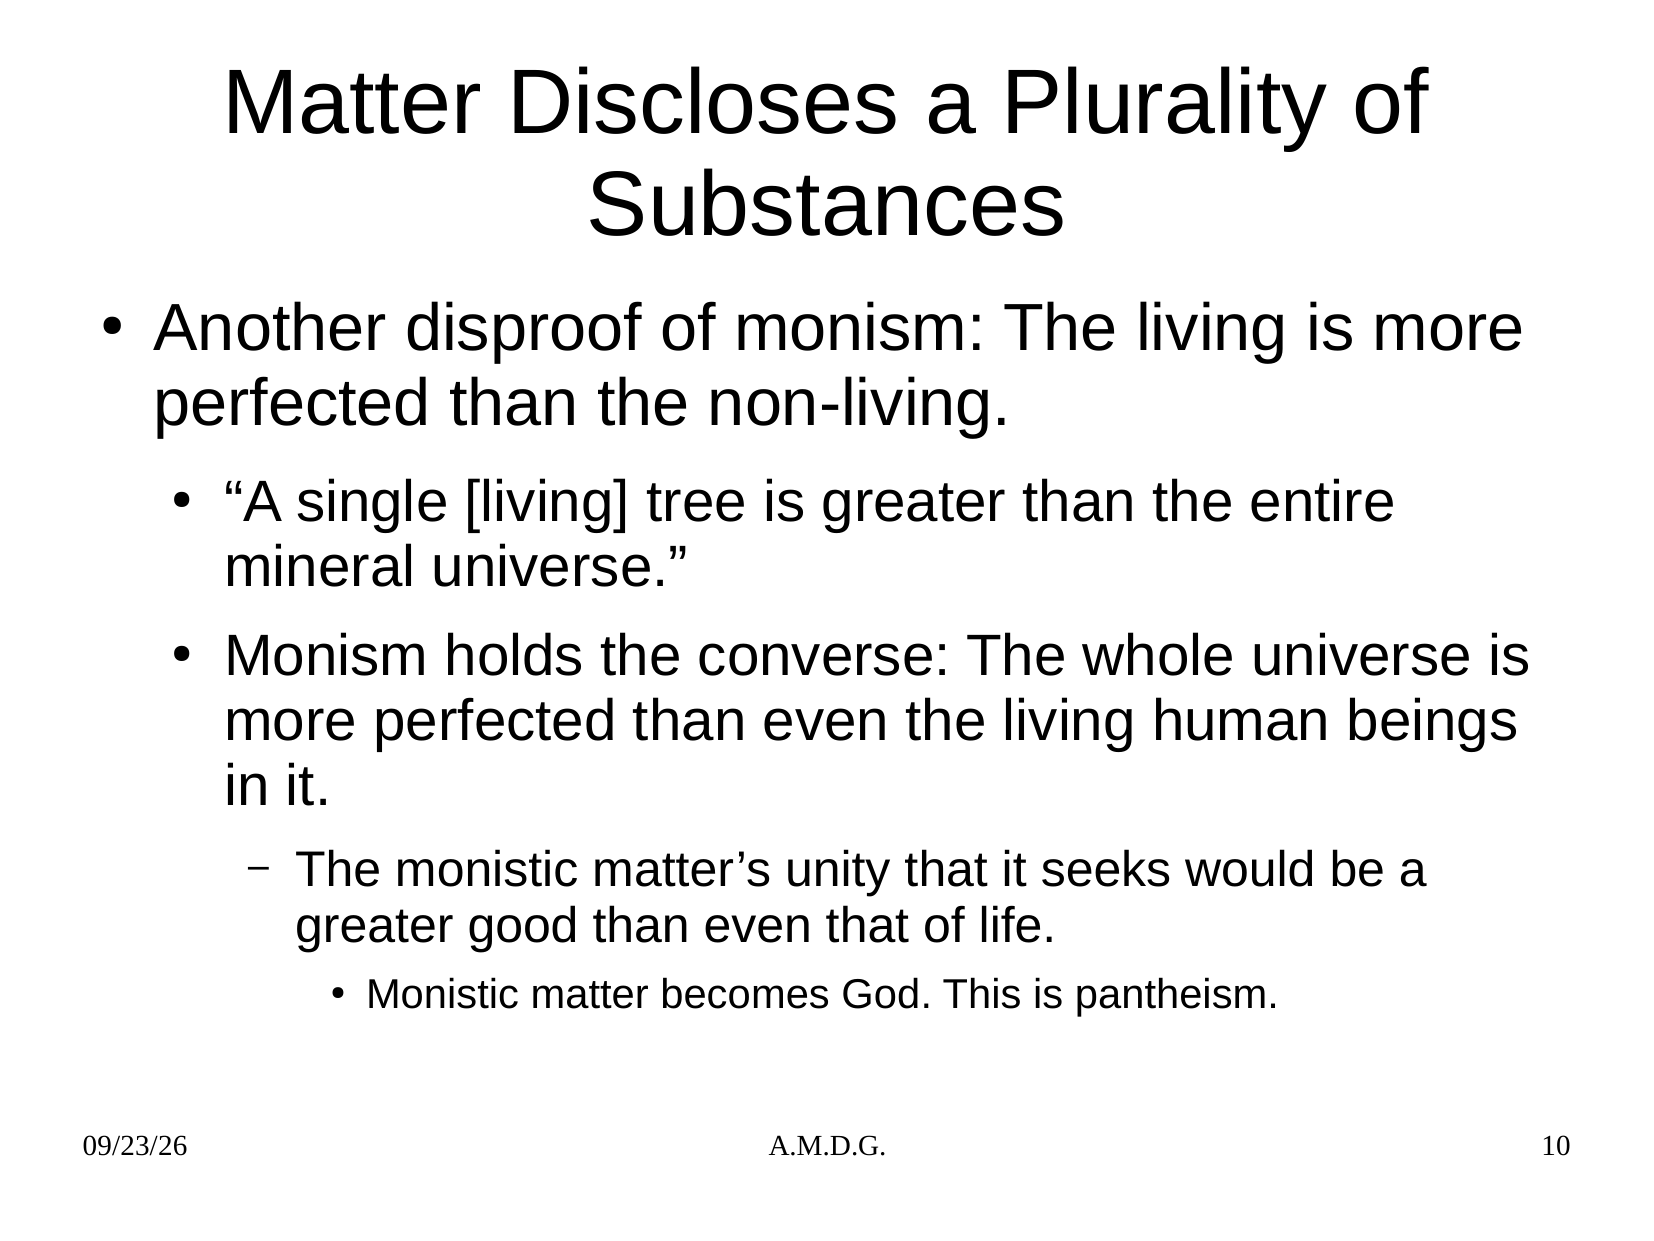

# Matter Discloses a Plurality of Substances
Another disproof of monism: The living is more perfected than the non-living.
“A single [living] tree is greater than the entire mineral universe.”
Monism holds the converse: The whole universe is more perfected than even the living human beings in it.
The monistic matter’s unity that it seeks would be a greater good than even that of life.
Monistic matter becomes God. This is pantheism.
`
A.M.D.G.
10